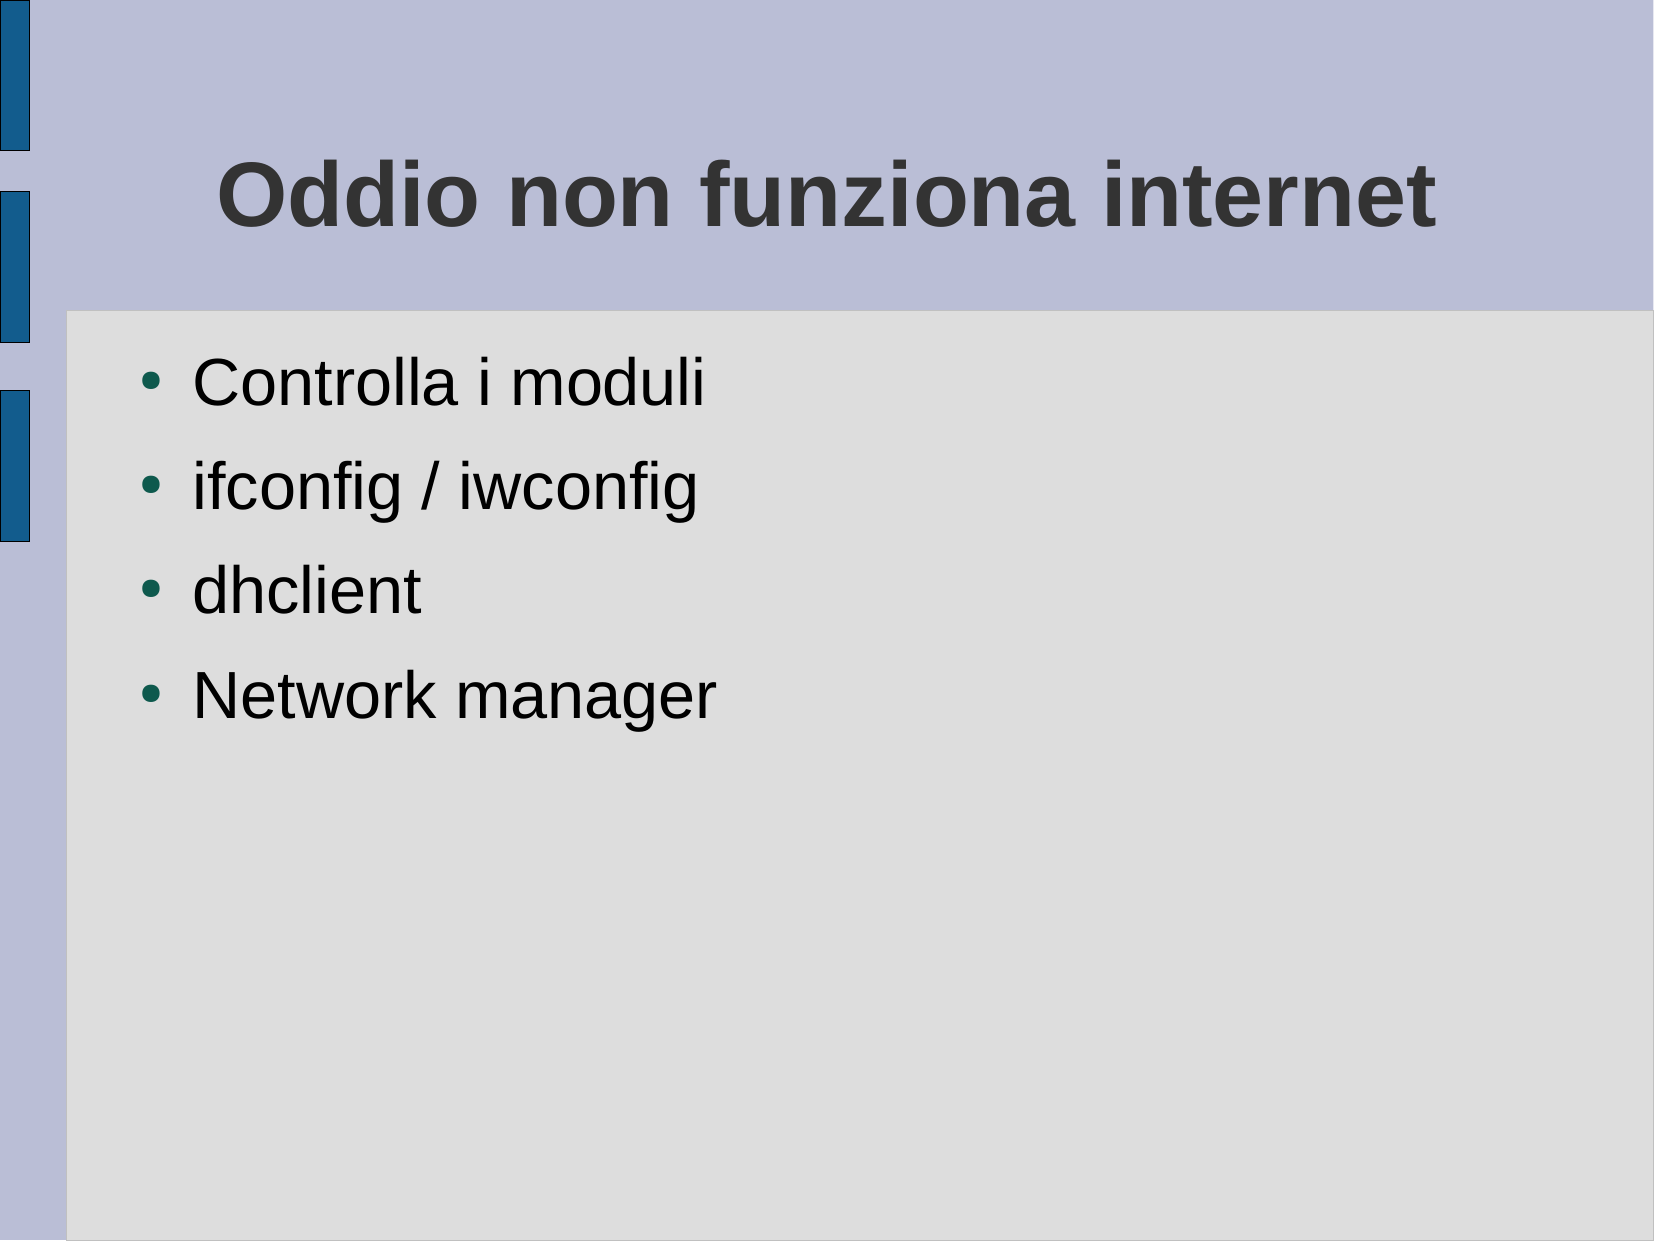

# Oddio non funziona internet
Controlla i moduli
ifconfig / iwconfig
dhclient
Network manager